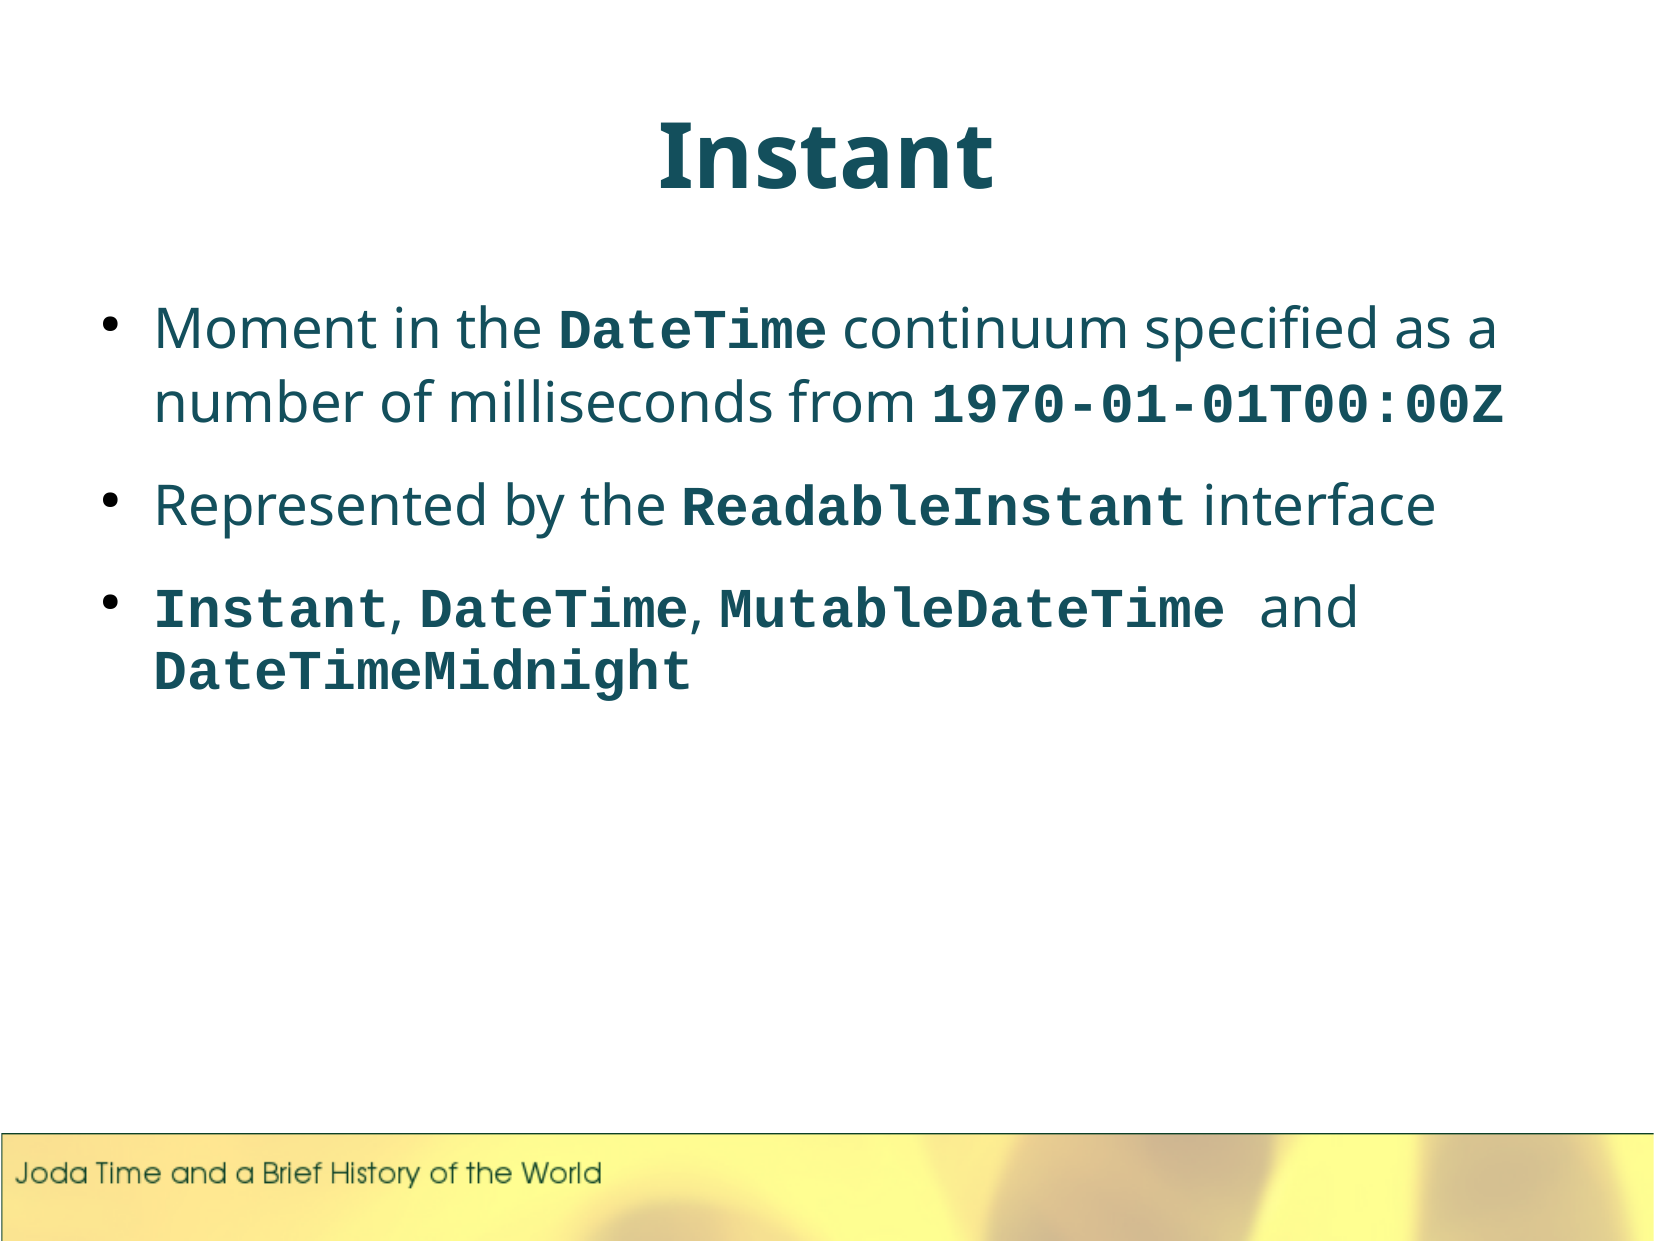

# Instant
Moment in the DateTime continuum specified as a number of milliseconds from 1970-01-01T00:00Z
Represented by the ReadableInstant interface
Instant, DateTime, MutableDateTime and DateTimeMidnight